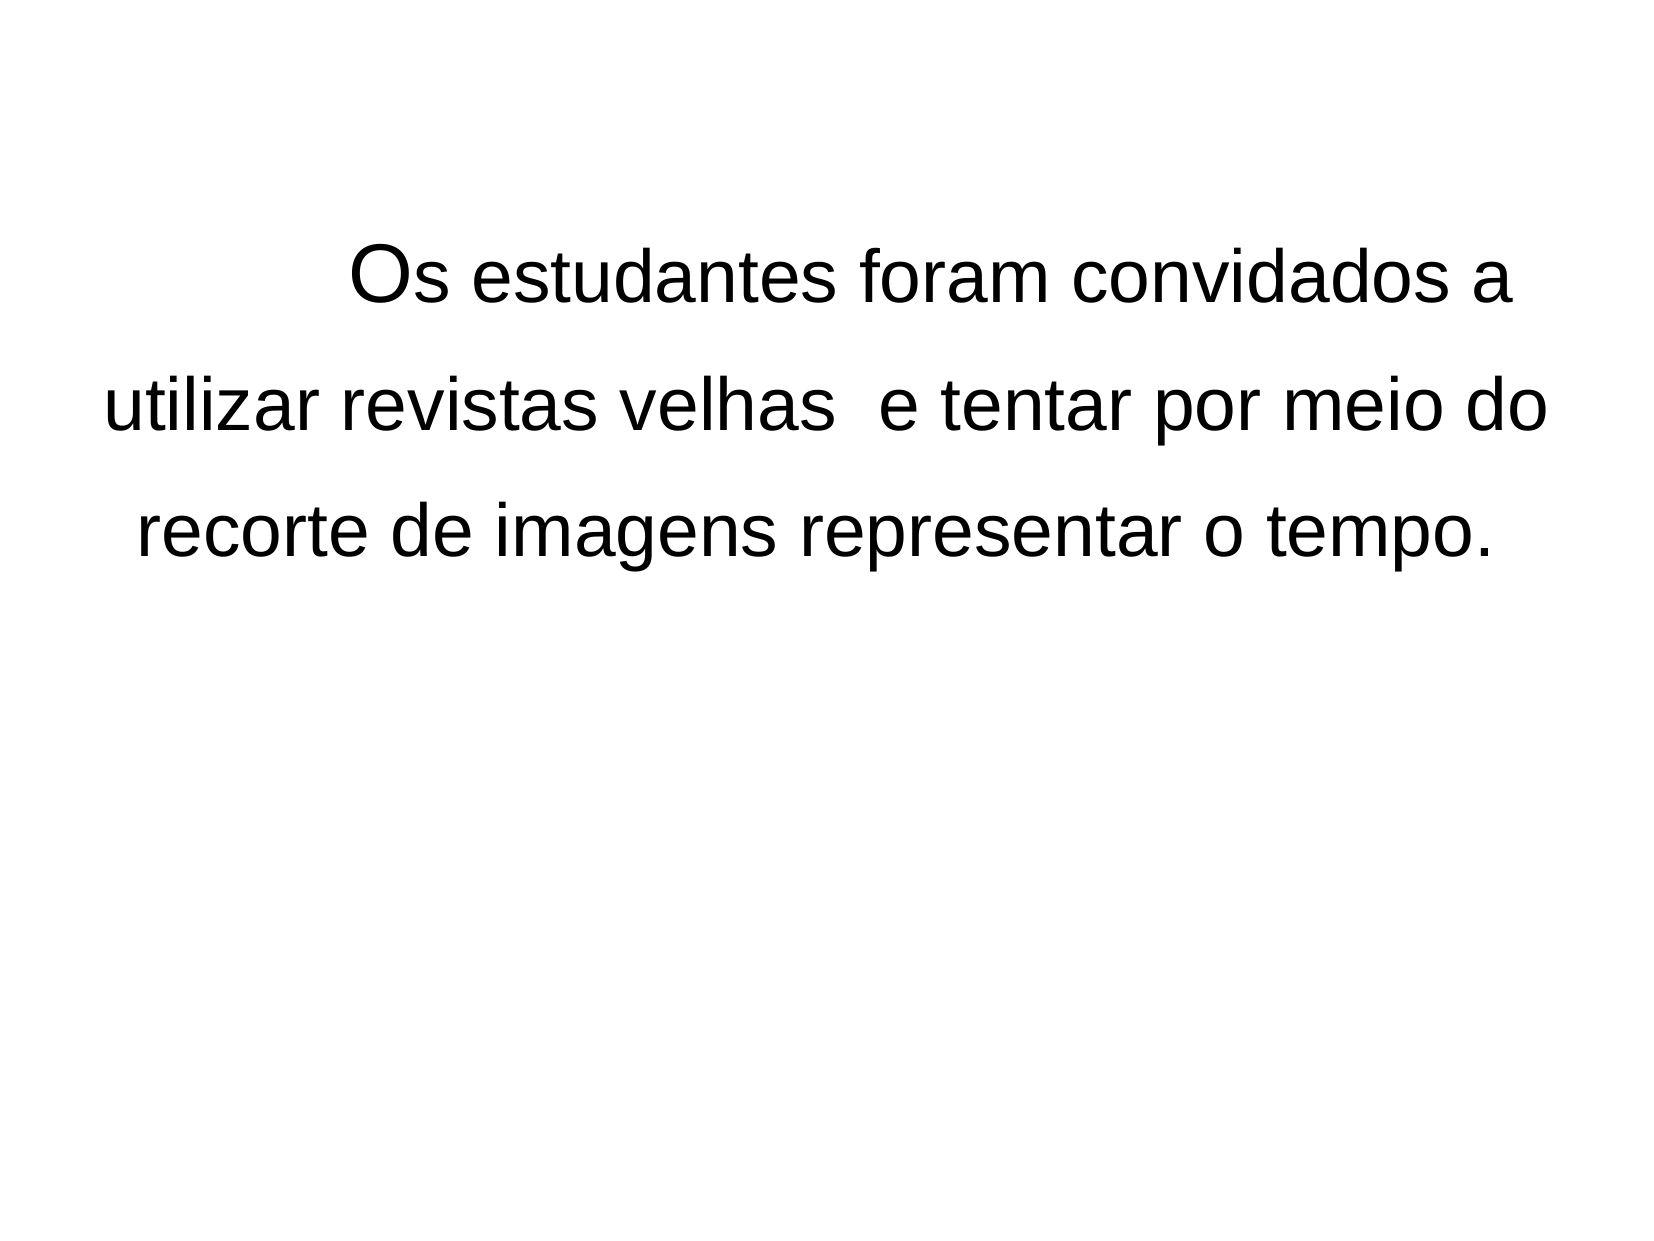

Os estudantes foram convidados a utilizar revistas velhas e tentar por meio do recorte de imagens representar o tempo.